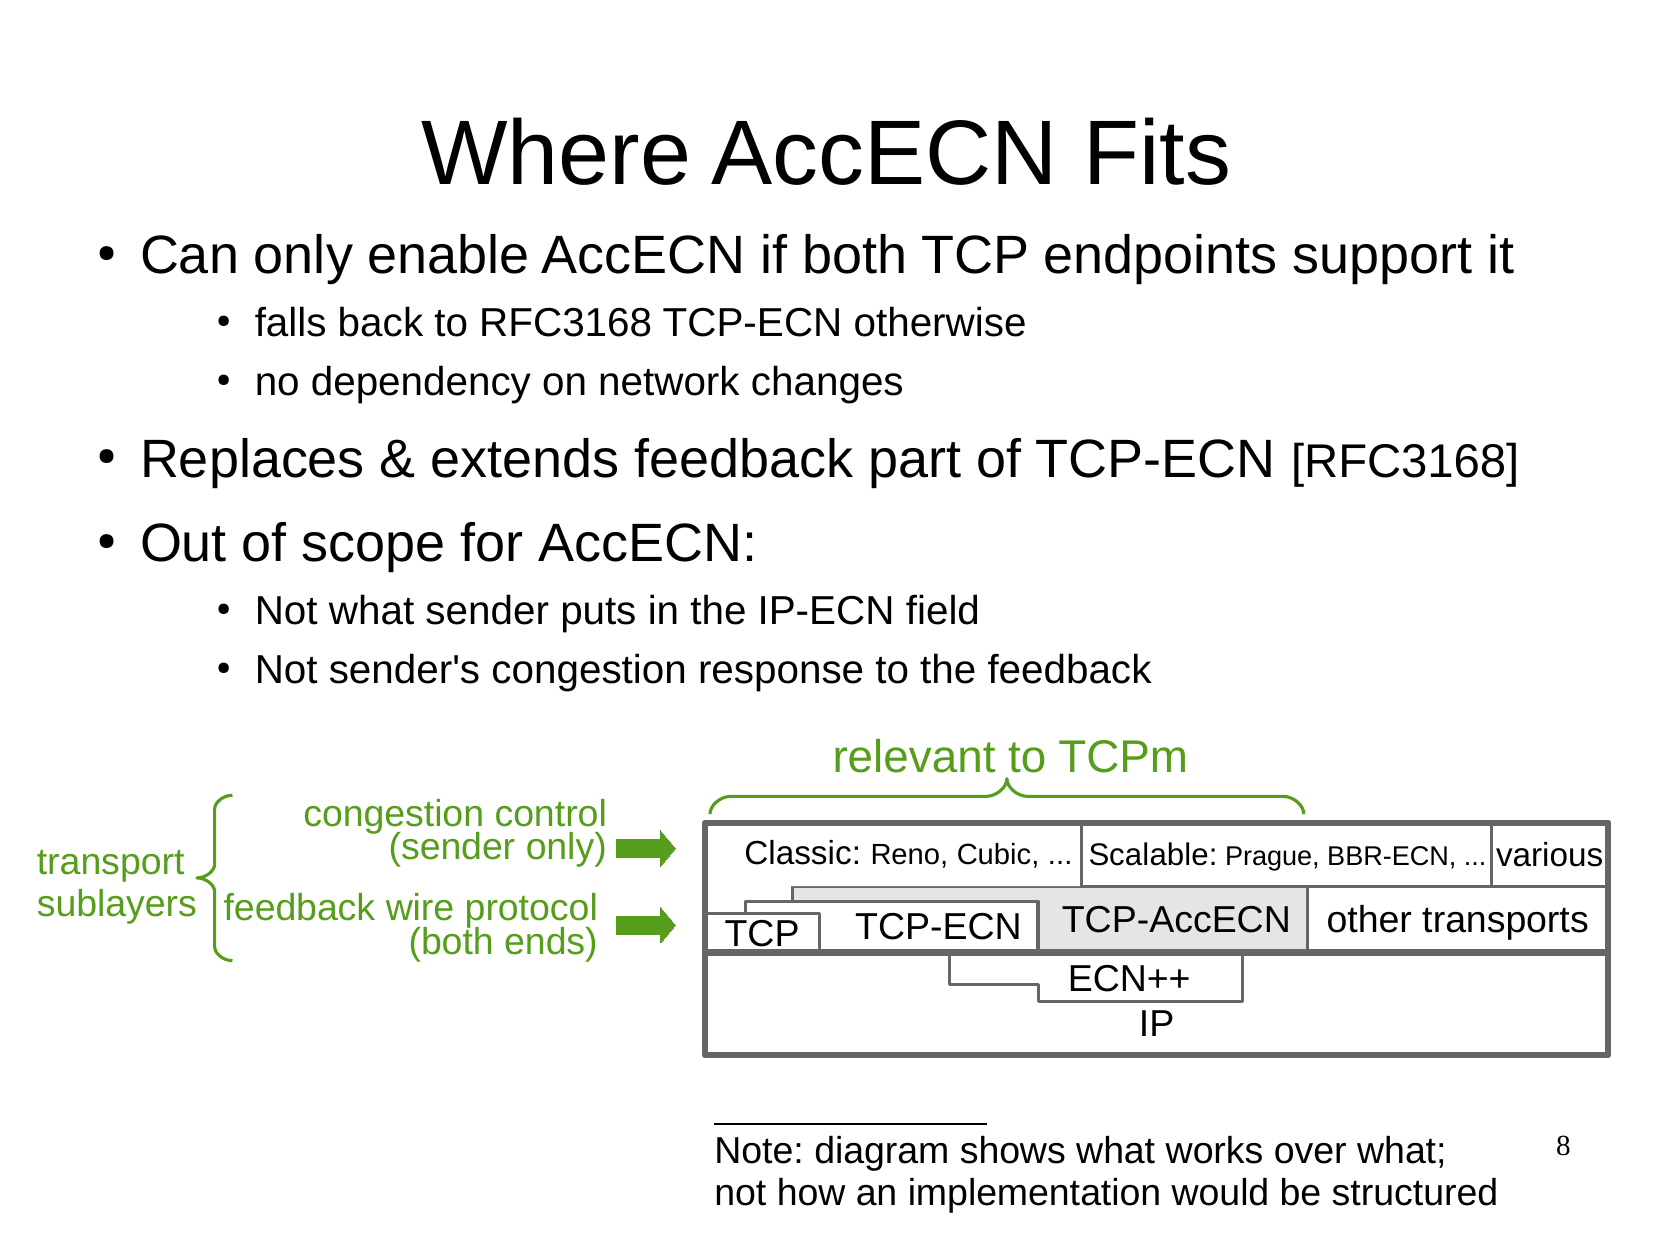

# Where AccECN Fits
Can only enable AccECN if both TCP endpoints support it
falls back to RFC3168 TCP-ECN otherwise
no dependency on network changes
Replaces & extends feedback part of TCP-ECN [RFC3168]
Out of scope for AccECN:
Not what sender puts in the IP-ECN field
Not sender's congestion response to the feedback
relevant to TCPm
congestion control
(sender only)
Classic: Reno, Cubic, ...
various
Scalable: Prague, BBR-ECN, ...
transport
sublayers
TCP-AccECN
other transports
feedback wire protocol
(both ends)
TCP-ECN
TCP
ECN++
IP
Note: diagram shows what works over what;
not how an implementation would be structured
8